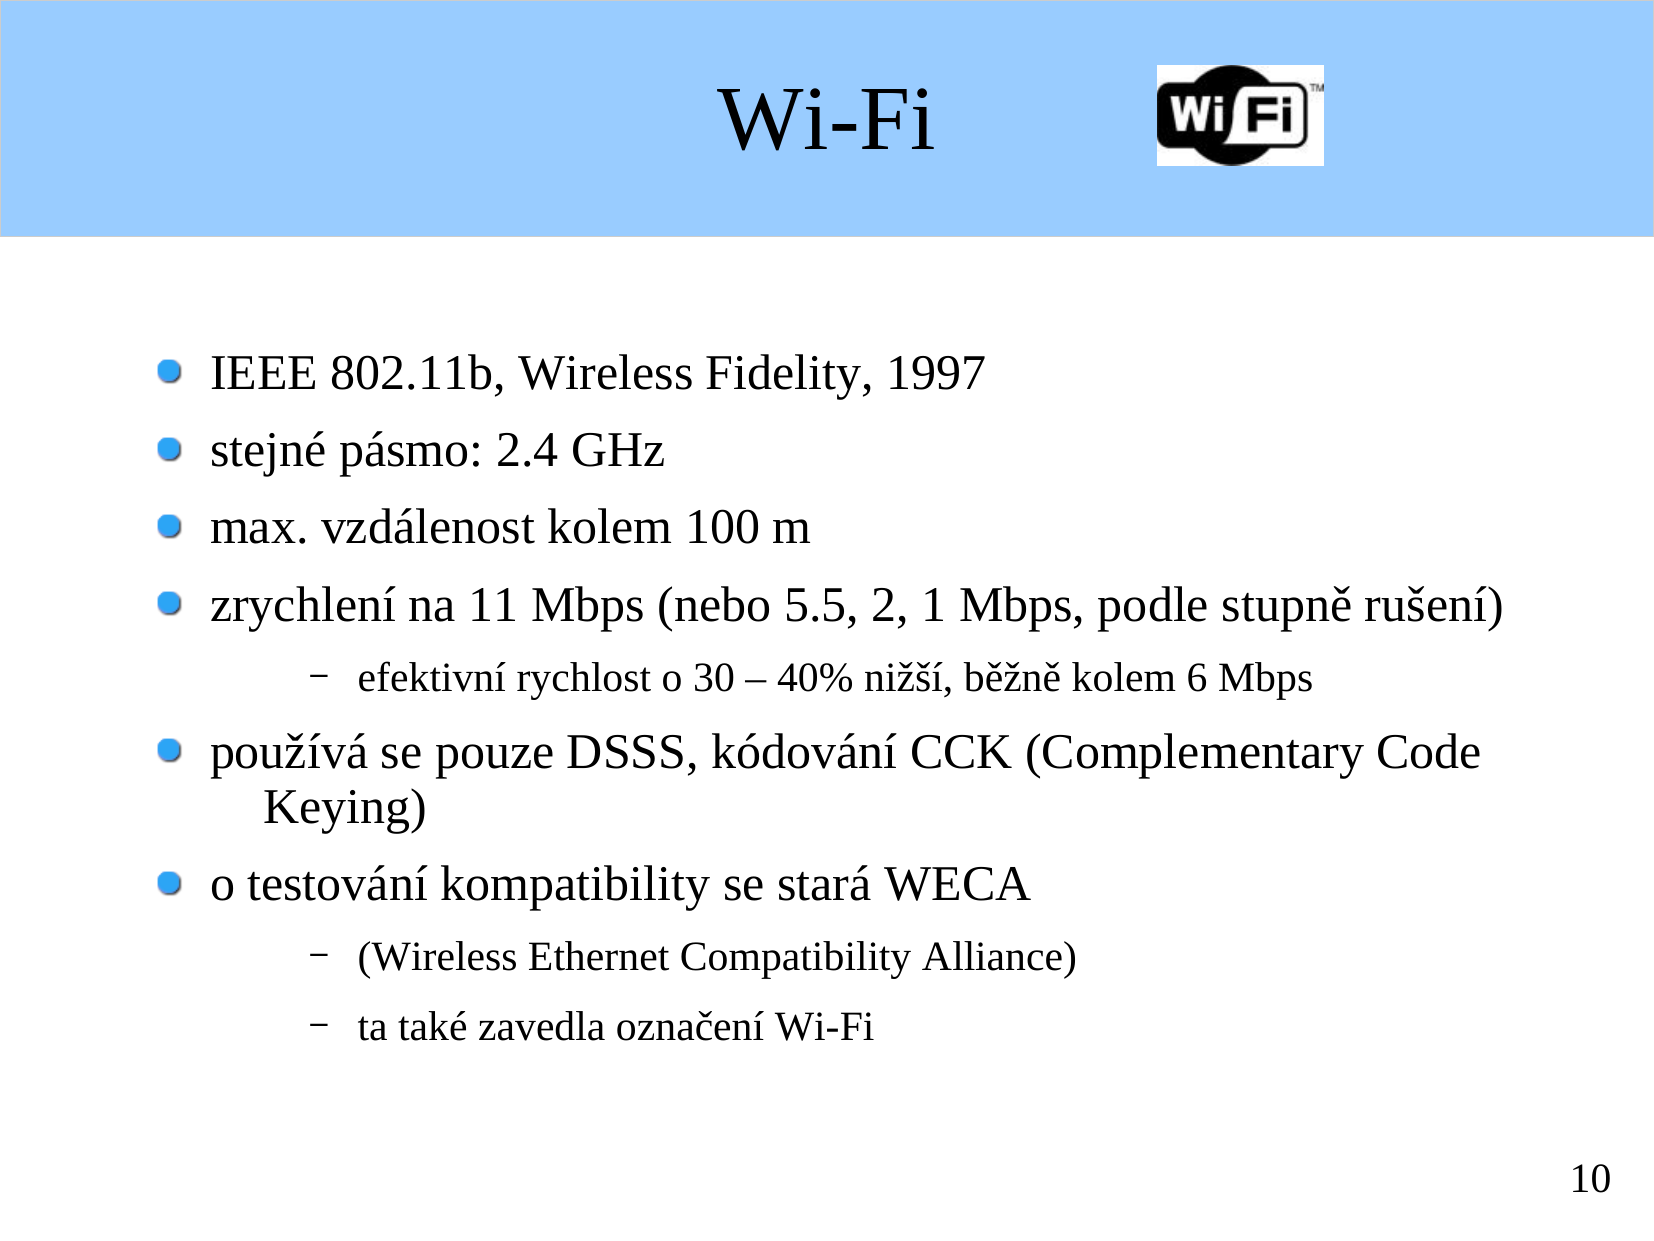

# Wi-Fi
IEEE 802.11b, Wireless Fidelity, 1997
stejné pásmo: 2.4 GHz
max. vzdálenost kolem 100 m
zrychlení na 11 Mbps (nebo 5.5, 2, 1 Mbps, podle stupně rušení)
efektivní rychlost o 30 – 40% nižší, běžně kolem 6 Mbps
používá se pouze DSSS, kódování CCK (Complementary Code Keying)
o testování kompatibility se stará WECA
(Wireless Ethernet Compatibility Alliance)
ta také zavedla označení Wi-Fi